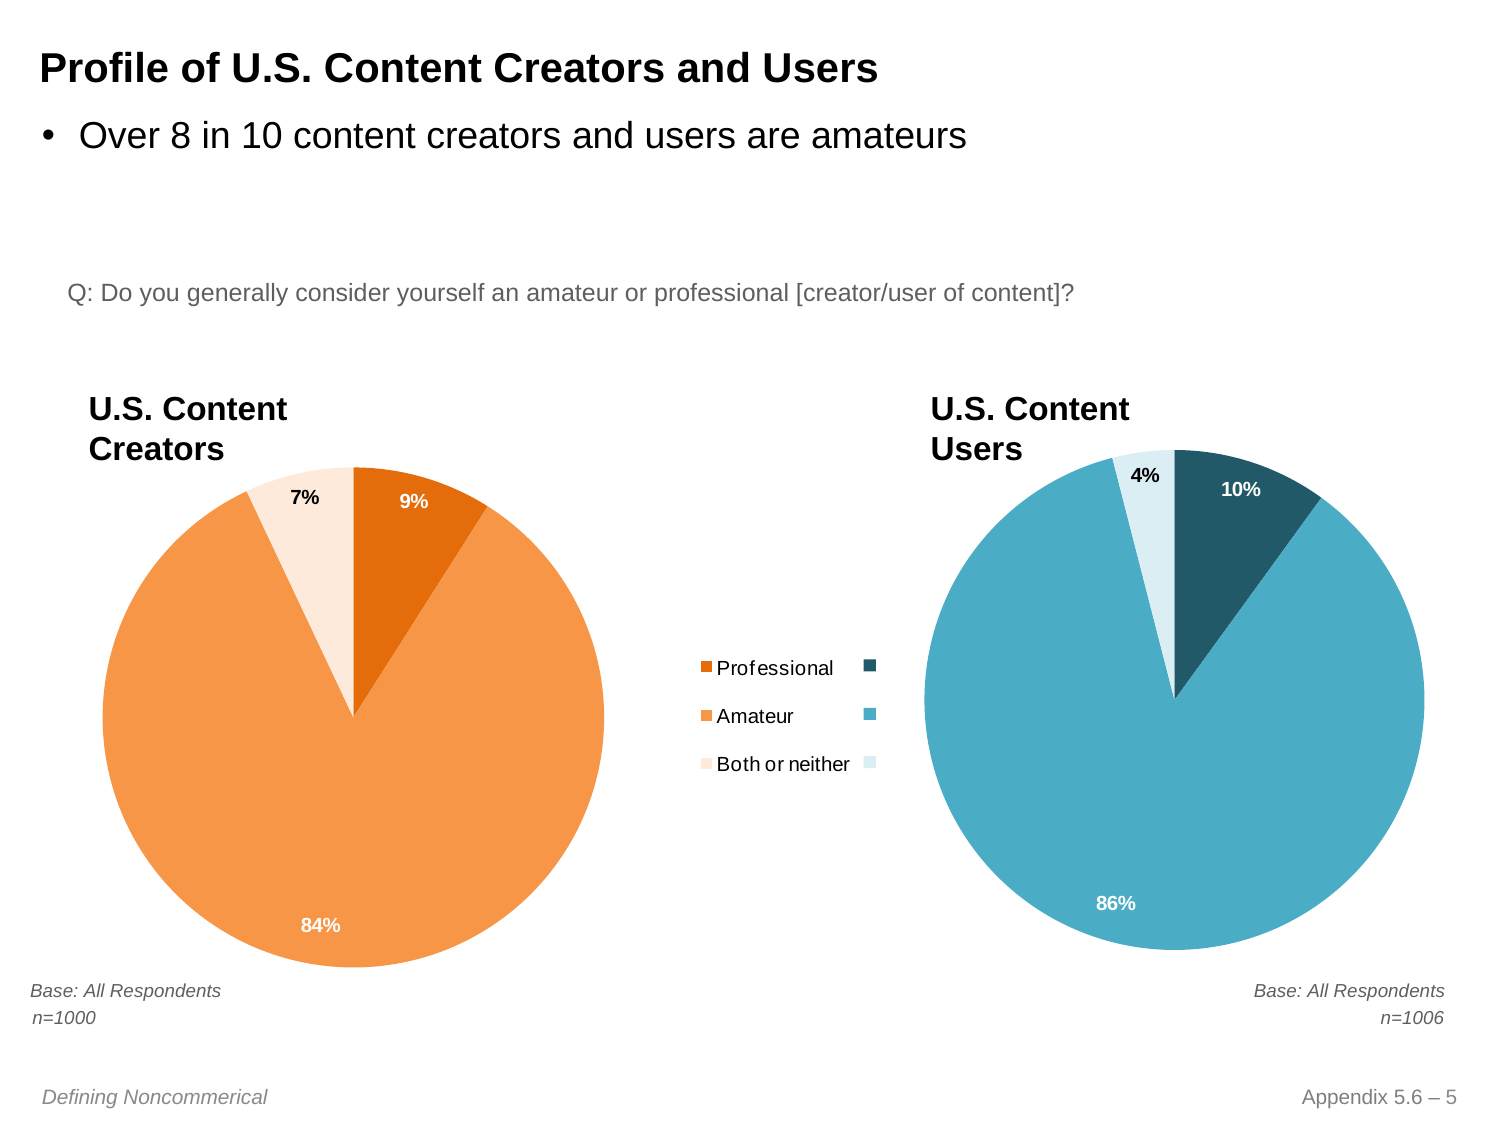

Profile of U.S. Content Creators and Users
Over 8 in 10 content creators and users are amateurs
Q: Do you generally consider yourself an amateur or professional [creator/user of content]?
U.S. Content Creators
U.S. Content Users
Base: All Respondents
n=1000
Base: All Respondents
n=1006
Defining Noncommerical
Appendix 5.6 – 1